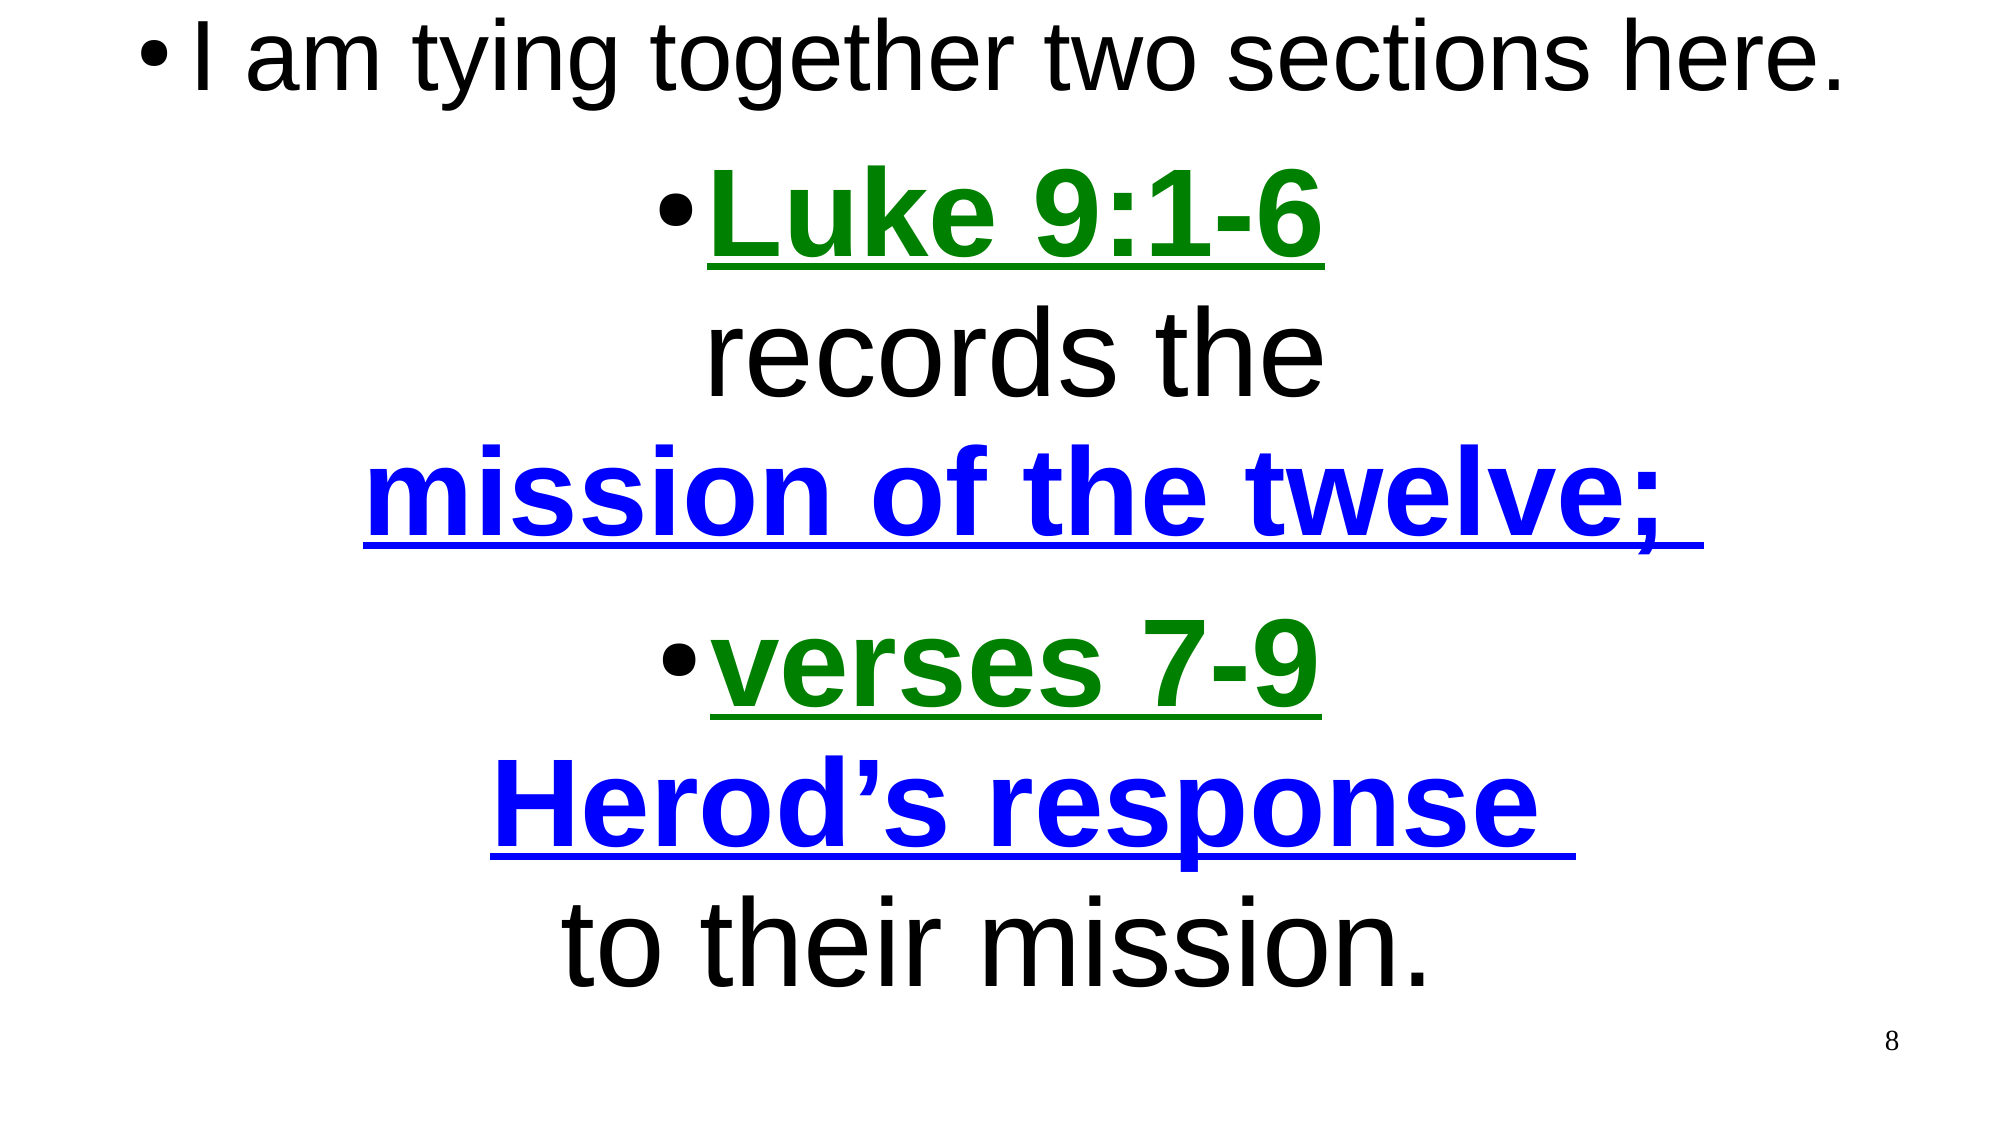

# I am tying together two sections here.
Luke 9:1-6
records the
mission of the twelve;
verses 7-9
Herod’s response
to their mission.
8